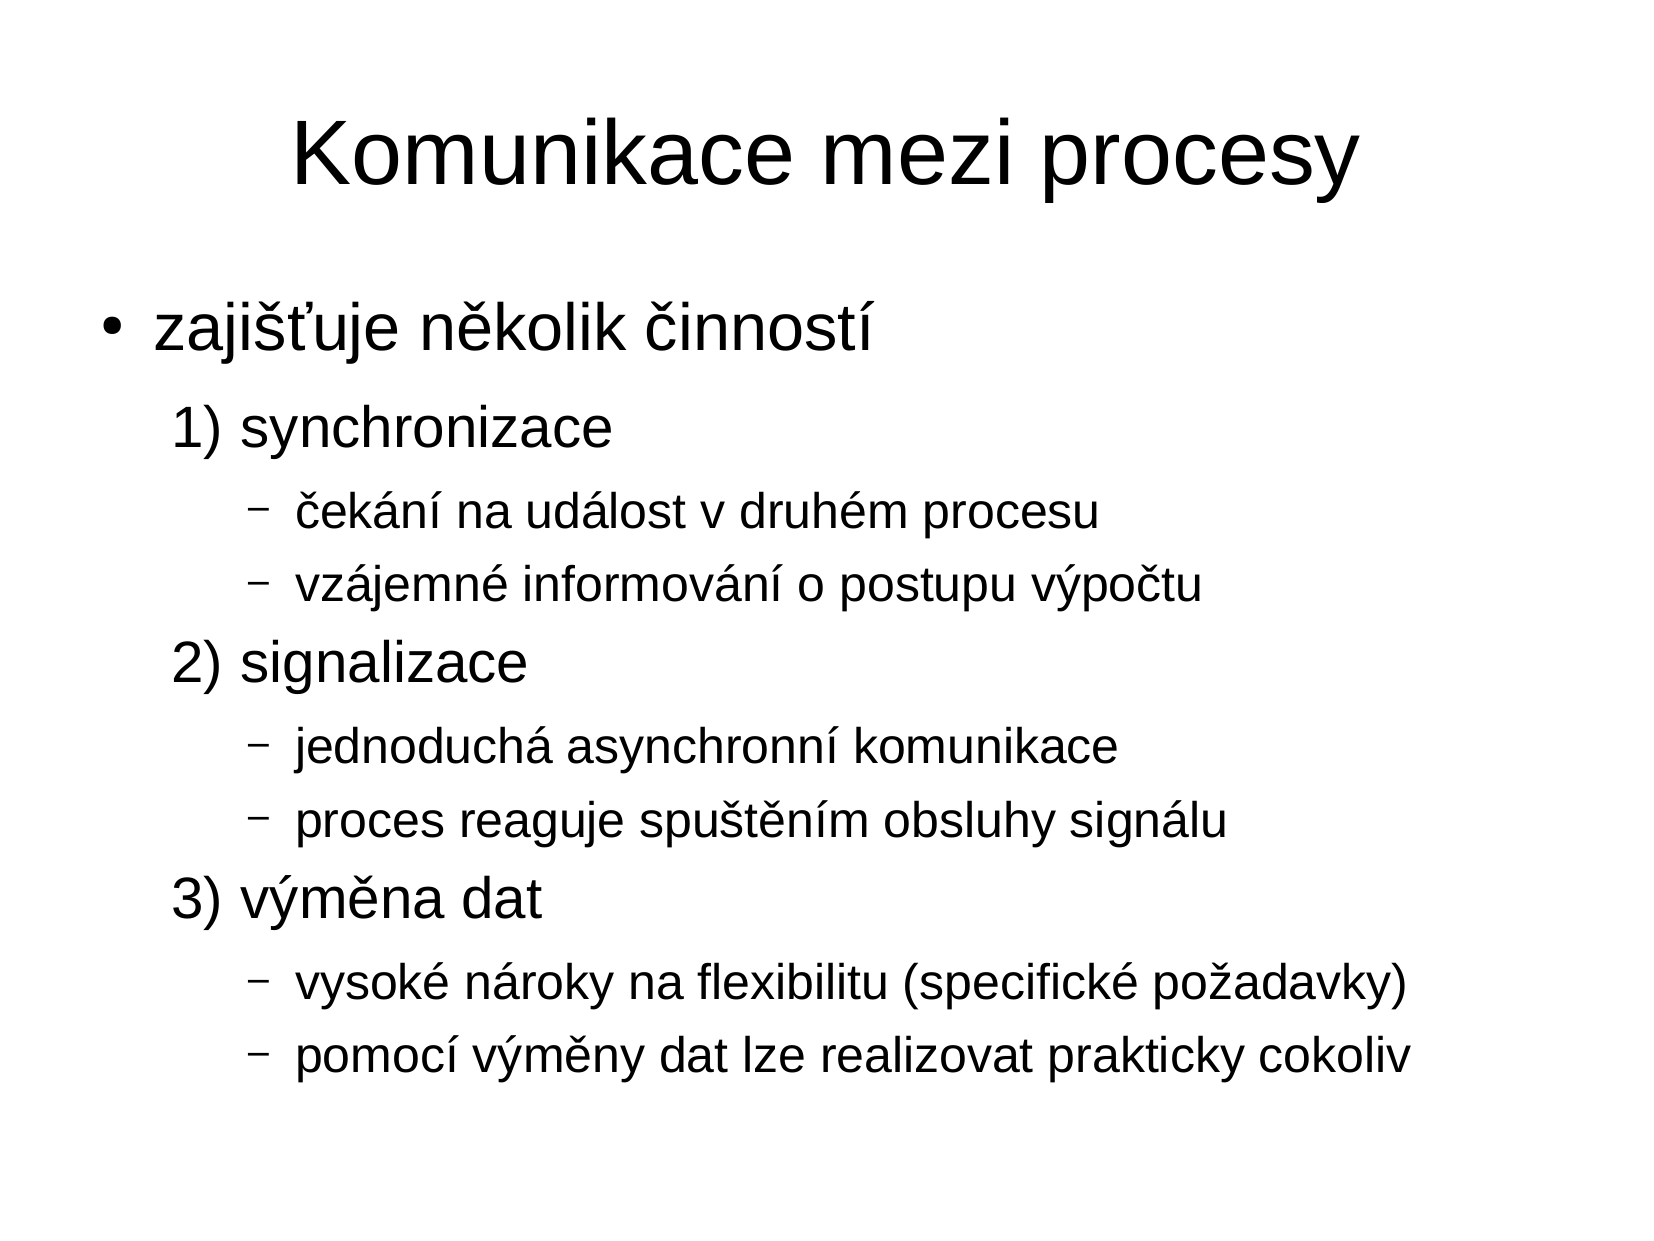

# Komunikace mezi procesy
zajišťuje několik činností
 synchronizace
čekání na událost v druhém procesu
vzájemné informování o postupu výpočtu
 signalizace
jednoduchá asynchronní komunikace
proces reaguje spuštěním obsluhy signálu
 výměna dat
vysoké nároky na flexibilitu (specifické požadavky)
pomocí výměny dat lze realizovat prakticky cokoliv